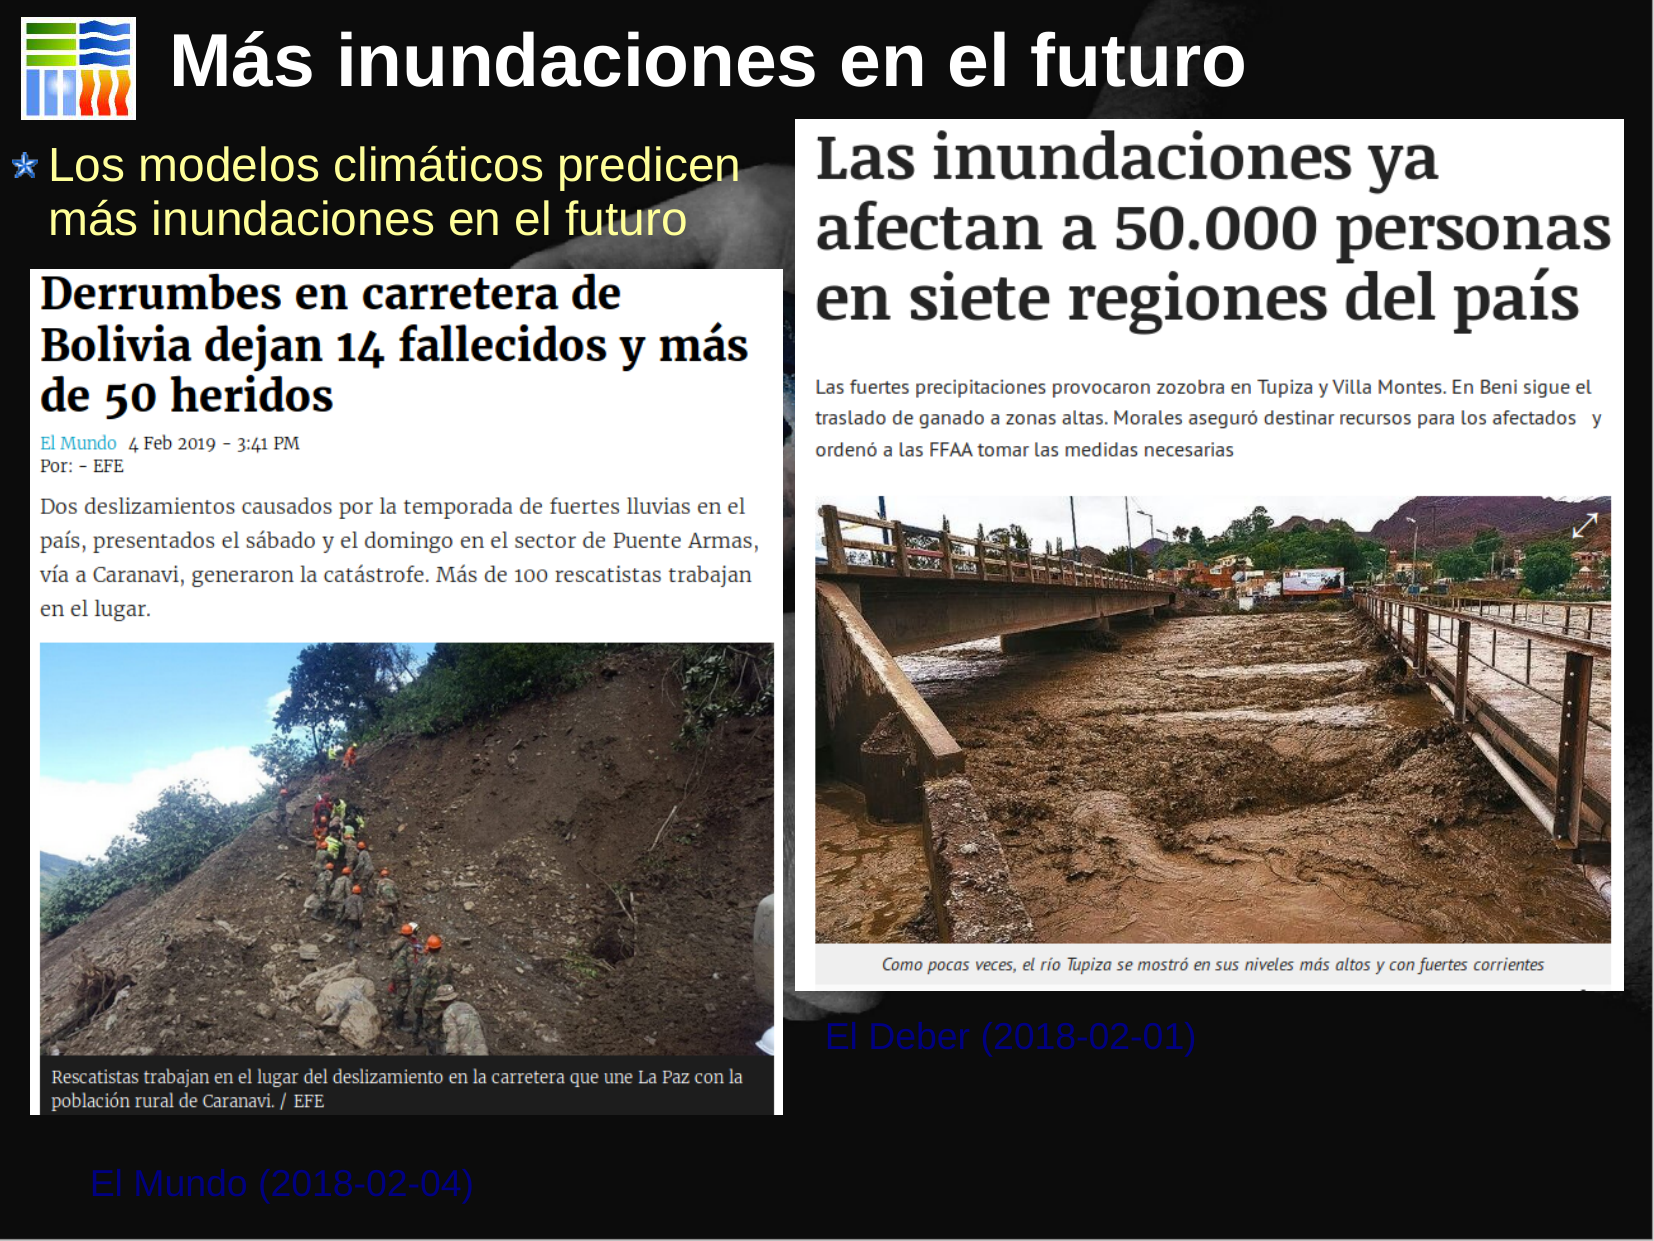

# Más inundaciones en el futuro
Los modelos climáticos predicen más inundaciones en el futuro
El Deber (2018-02-01)
El Mundo (2018-02-04)